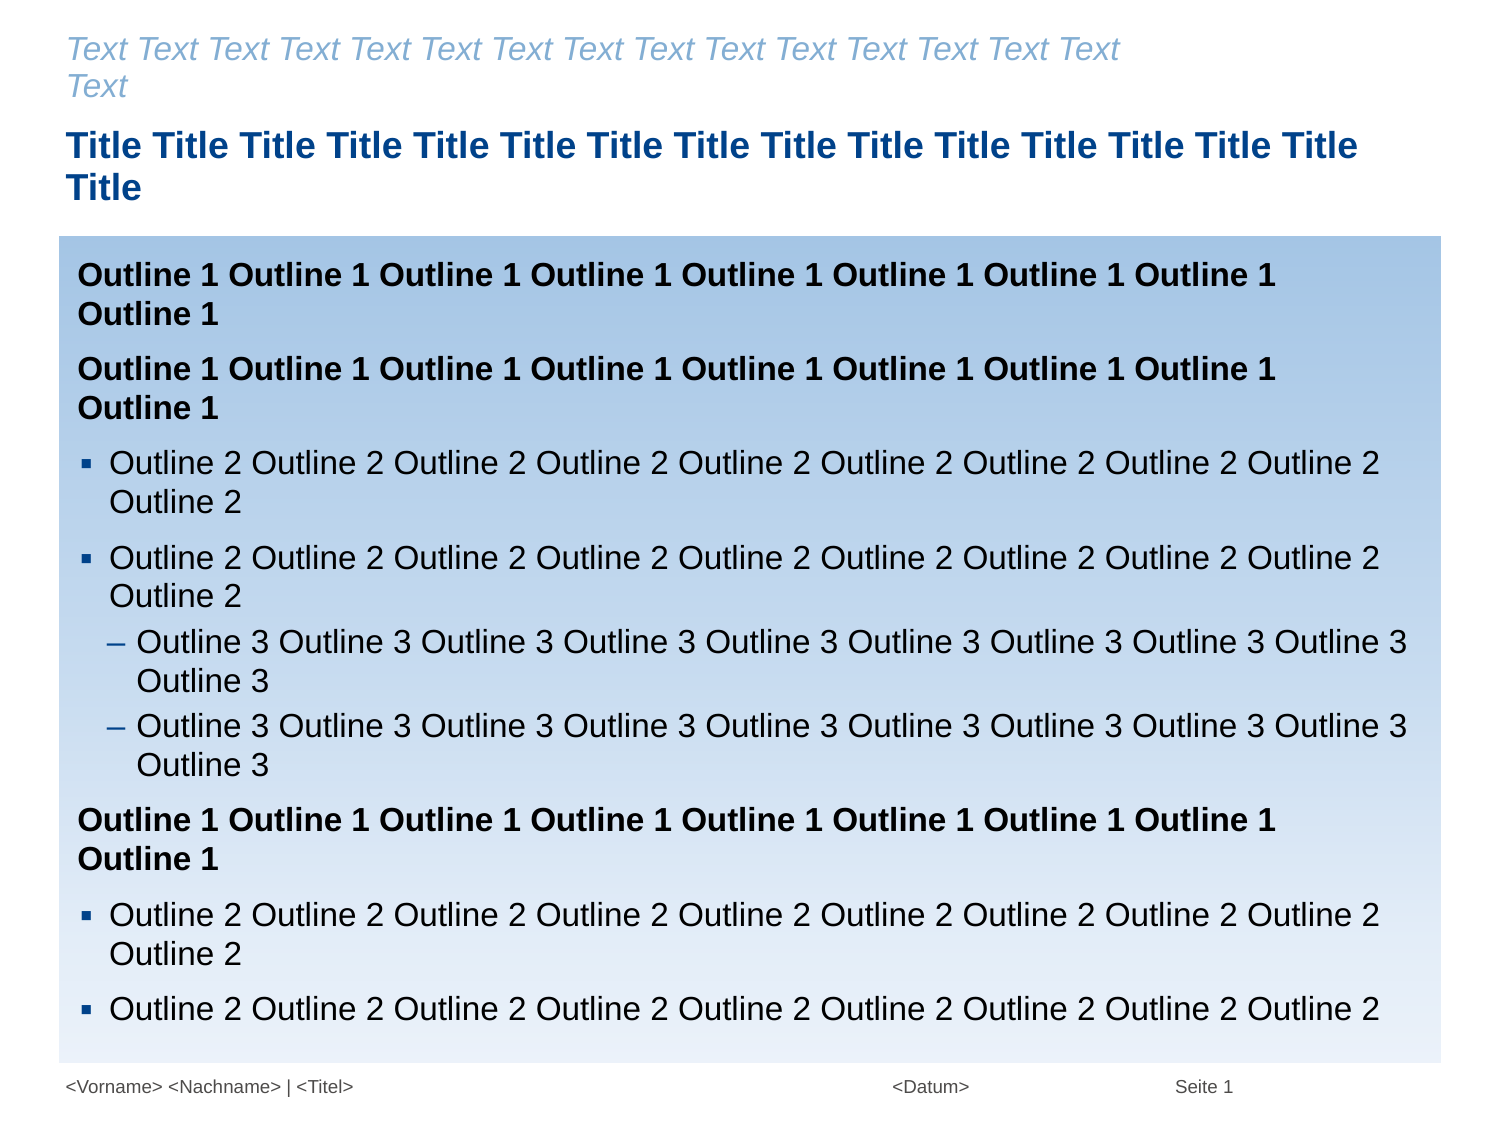

Text Text Text Text Text Text Text Text Text Text Text Text Text Text Text Text
# Title Title Title Title Title Title Title Title Title Title Title Title Title Title Title Title
Outline 1 Outline 1 Outline 1 Outline 1 Outline 1 Outline 1 Outline 1 Outline 1 Outline 1
Outline 1 Outline 1 Outline 1 Outline 1 Outline 1 Outline 1 Outline 1 Outline 1 Outline 1
Outline 2 Outline 2 Outline 2 Outline 2 Outline 2 Outline 2 Outline 2 Outline 2 Outline 2 Outline 2
Outline 2 Outline 2 Outline 2 Outline 2 Outline 2 Outline 2 Outline 2 Outline 2 Outline 2 Outline 2
Outline 3 Outline 3 Outline 3 Outline 3 Outline 3 Outline 3 Outline 3 Outline 3 Outline 3 Outline 3
Outline 3 Outline 3 Outline 3 Outline 3 Outline 3 Outline 3 Outline 3 Outline 3 Outline 3 Outline 3
Outline 1 Outline 1 Outline 1 Outline 1 Outline 1 Outline 1 Outline 1 Outline 1 Outline 1
Outline 2 Outline 2 Outline 2 Outline 2 Outline 2 Outline 2 Outline 2 Outline 2 Outline 2 Outline 2
Outline 2 Outline 2 Outline 2 Outline 2 Outline 2 Outline 2 Outline 2 Outline 2 Outline 2
<Vorname> <Nachname> | <Titel>
<Datum>
1